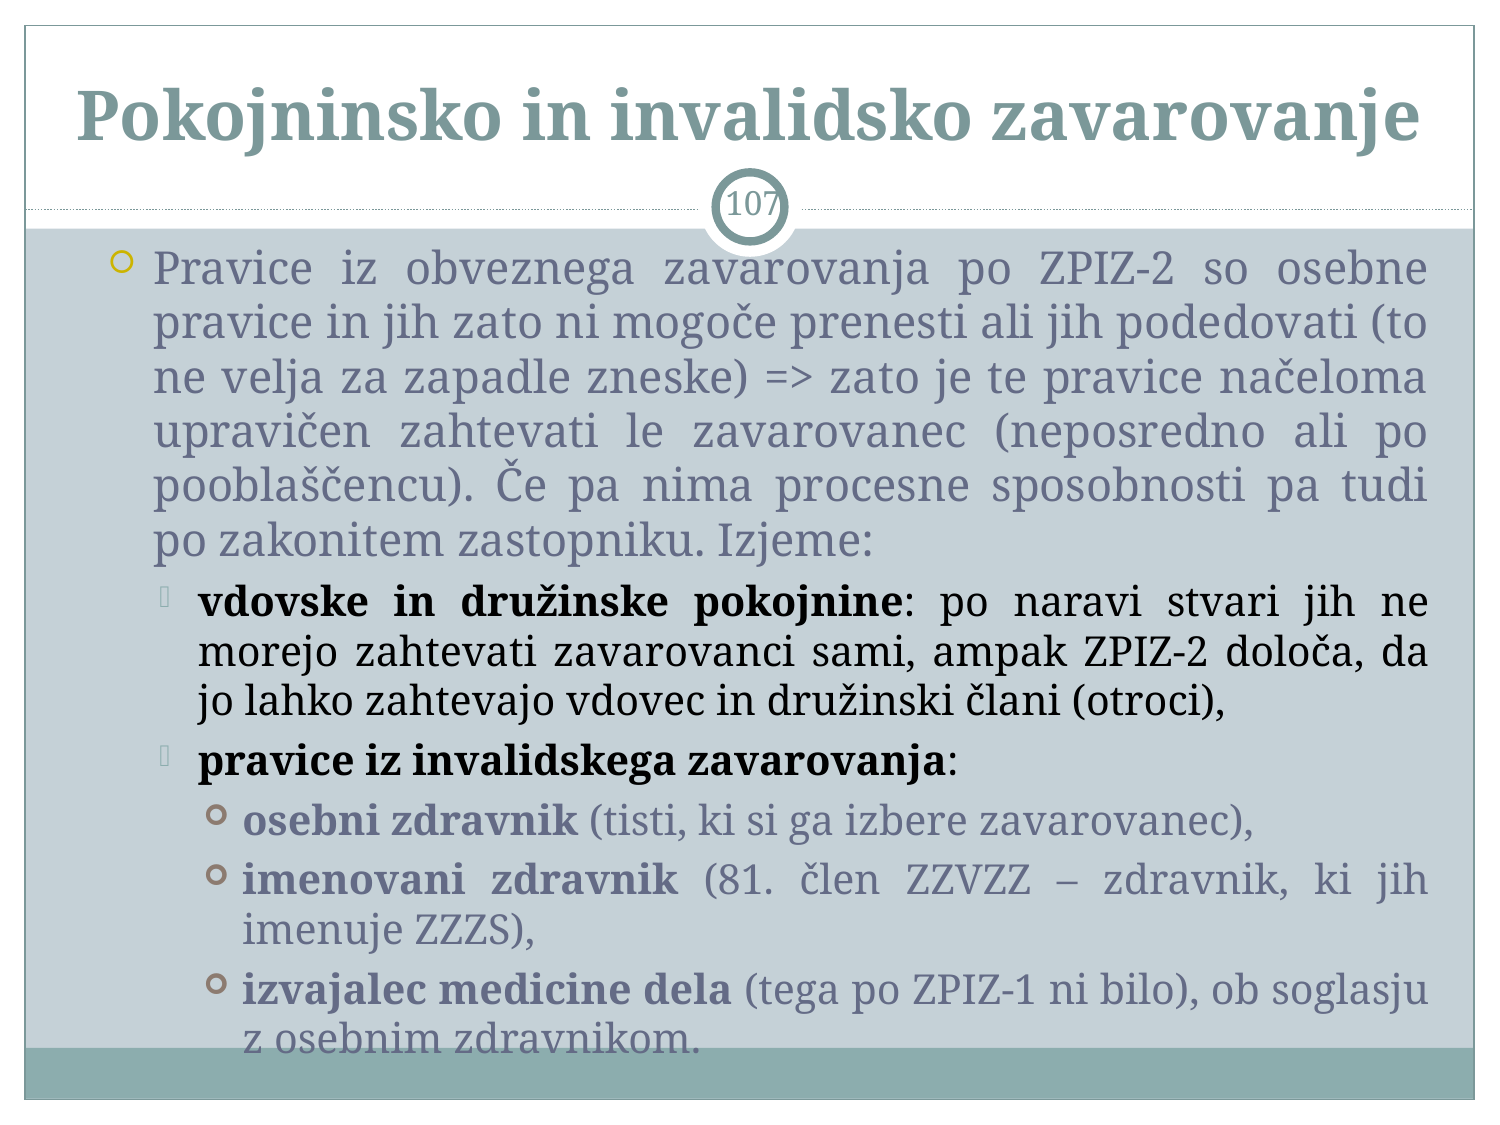

# Pokojninsko in invalidsko zavarovanje
Pravice iz obveznega zavarovanja po ZPIZ-2 so osebne pravice in jih zato ni mogoče prenesti ali jih podedovati (to ne velja za zapadle zneske) => zato je te pravice načeloma upravičen zahtevati le zavarovanec (neposredno ali po pooblaščencu). Če pa nima procesne sposobnosti pa tudi po zakonitem zastopniku. Izjeme:
vdovske in družinske pokojnine: po naravi stvari jih ne morejo zahtevati zavarovanci sami, ampak ZPIZ-2 določa, da jo lahko zahtevajo vdovec in družinski člani (otroci),
pravice iz invalidskega zavarovanja:
osebni zdravnik (tisti, ki si ga izbere zavarovanec),
imenovani zdravnik (81. člen ZZVZZ – zdravnik, ki jih imenuje ZZZS),
izvajalec medicine dela (tega po ZPIZ-1 ni bilo), ob soglasju z osebnim zdravnikom.